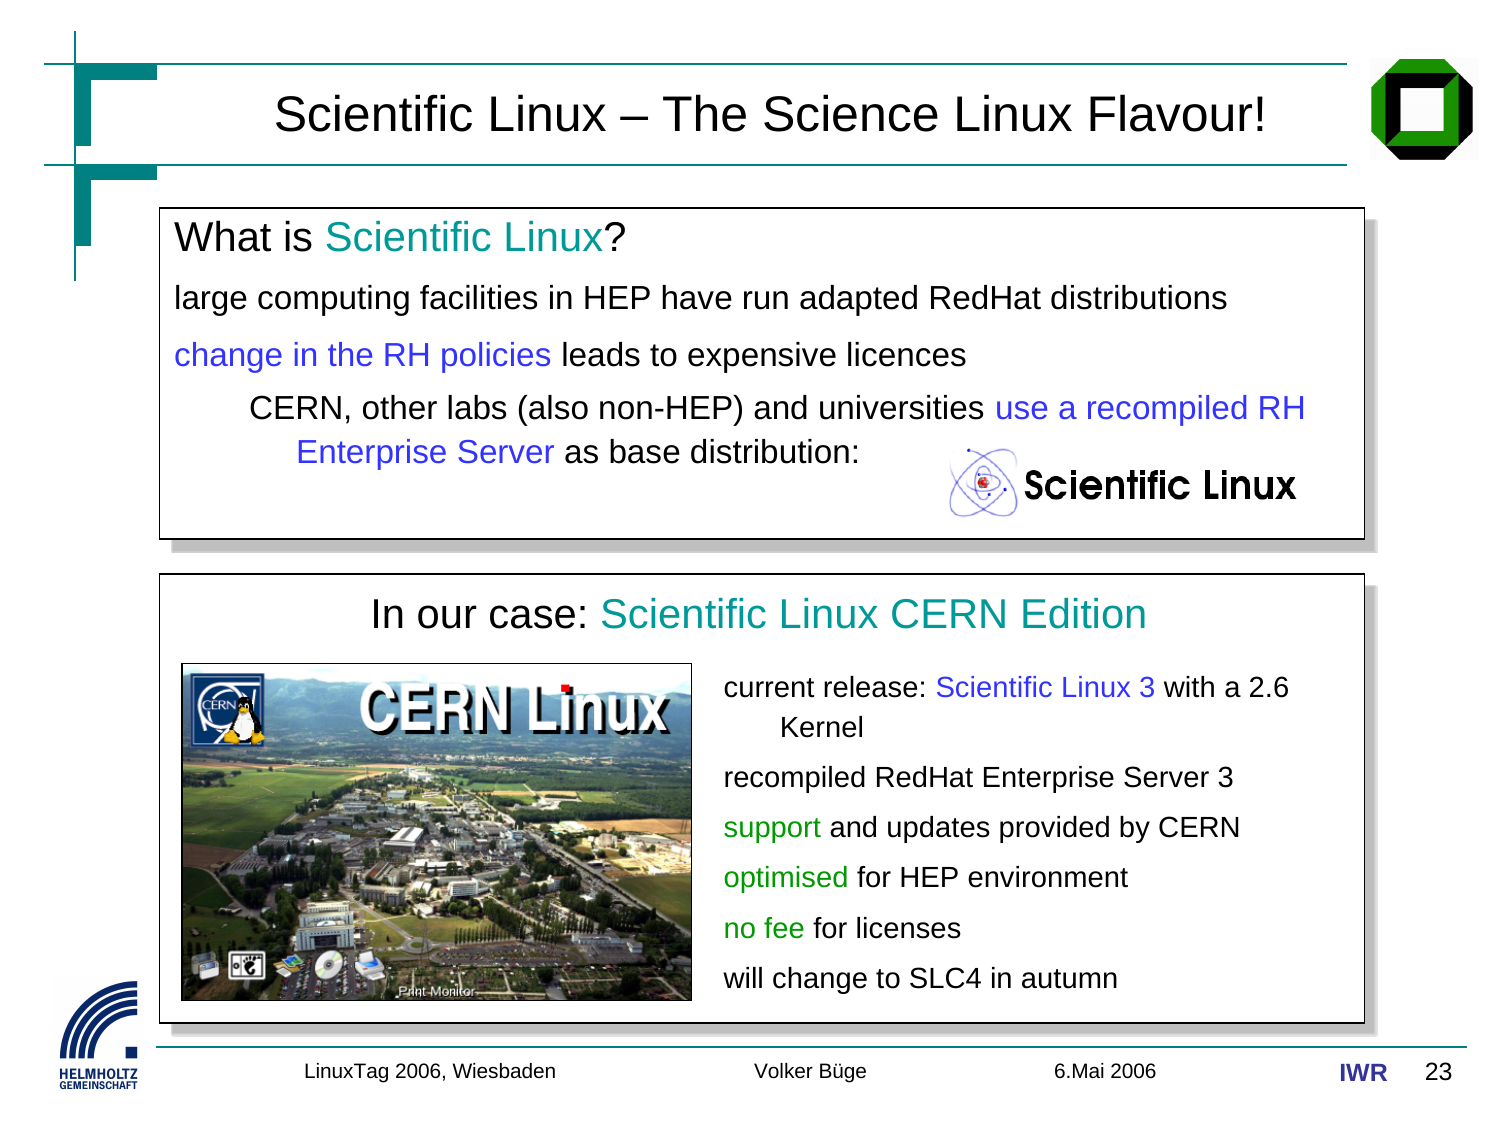

# Scientific Linux – The Science Linux Flavour!
What is Scientific Linux?
large computing facilities in HEP have run adapted RedHat distributions
change in the RH policies leads to expensive licences
CERN, other labs (also non-HEP) and universities use a recompiled RH Enterprise Server as base distribution:
In our case: Scientific Linux CERN Edition
current release: Scientific Linux 3 with a 2.6 Kernel
recompiled RedHat Enterprise Server 3
support and updates provided by CERN
optimised for HEP environment
no fee for licenses
will change to SLC4 in autumn
23